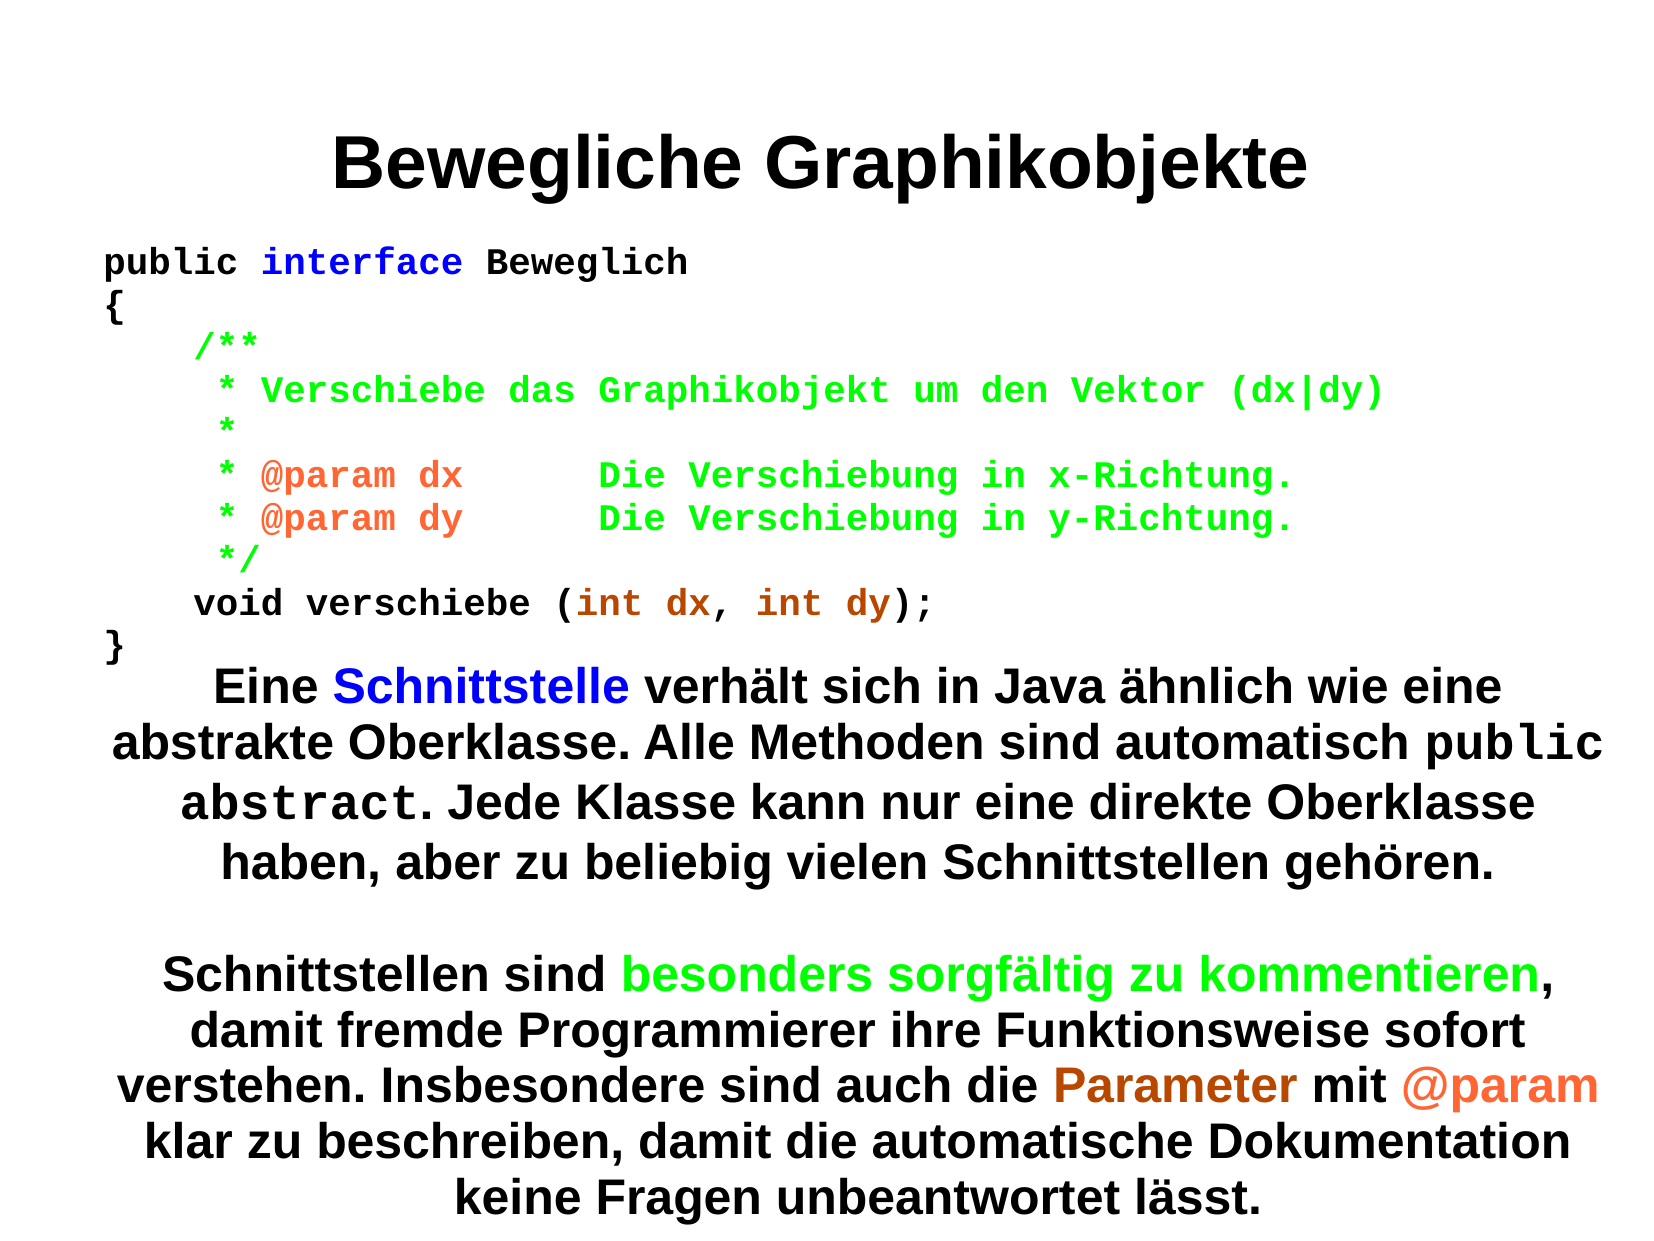

# Bewegliche Graphikobjekte
public interface Beweglich
{
 /**
 * Verschiebe das Graphikobjekt um den Vektor (dx|dy)
 *
 * @param dx Die Verschiebung in x-Richtung.
 * @param dy Die Verschiebung in y-Richtung.
 */
 void verschiebe (int dx, int dy);
}
Eine Schnittstelle verhält sich in Java ähnlich wie eine abstrakte Oberklasse. Alle Methoden sind automatisch public abstract. Jede Klasse kann nur eine direkte Oberklasse haben, aber zu beliebig vielen Schnittstellen gehören.
Schnittstellen sind besonders sorgfältig zu kommentieren, damit fremde Programmierer ihre Funktionsweise sofort verstehen. Insbesondere sind auch die Parameter mit @param klar zu beschreiben, damit die automatische Dokumentation keine Fragen unbeantwortet lässt.